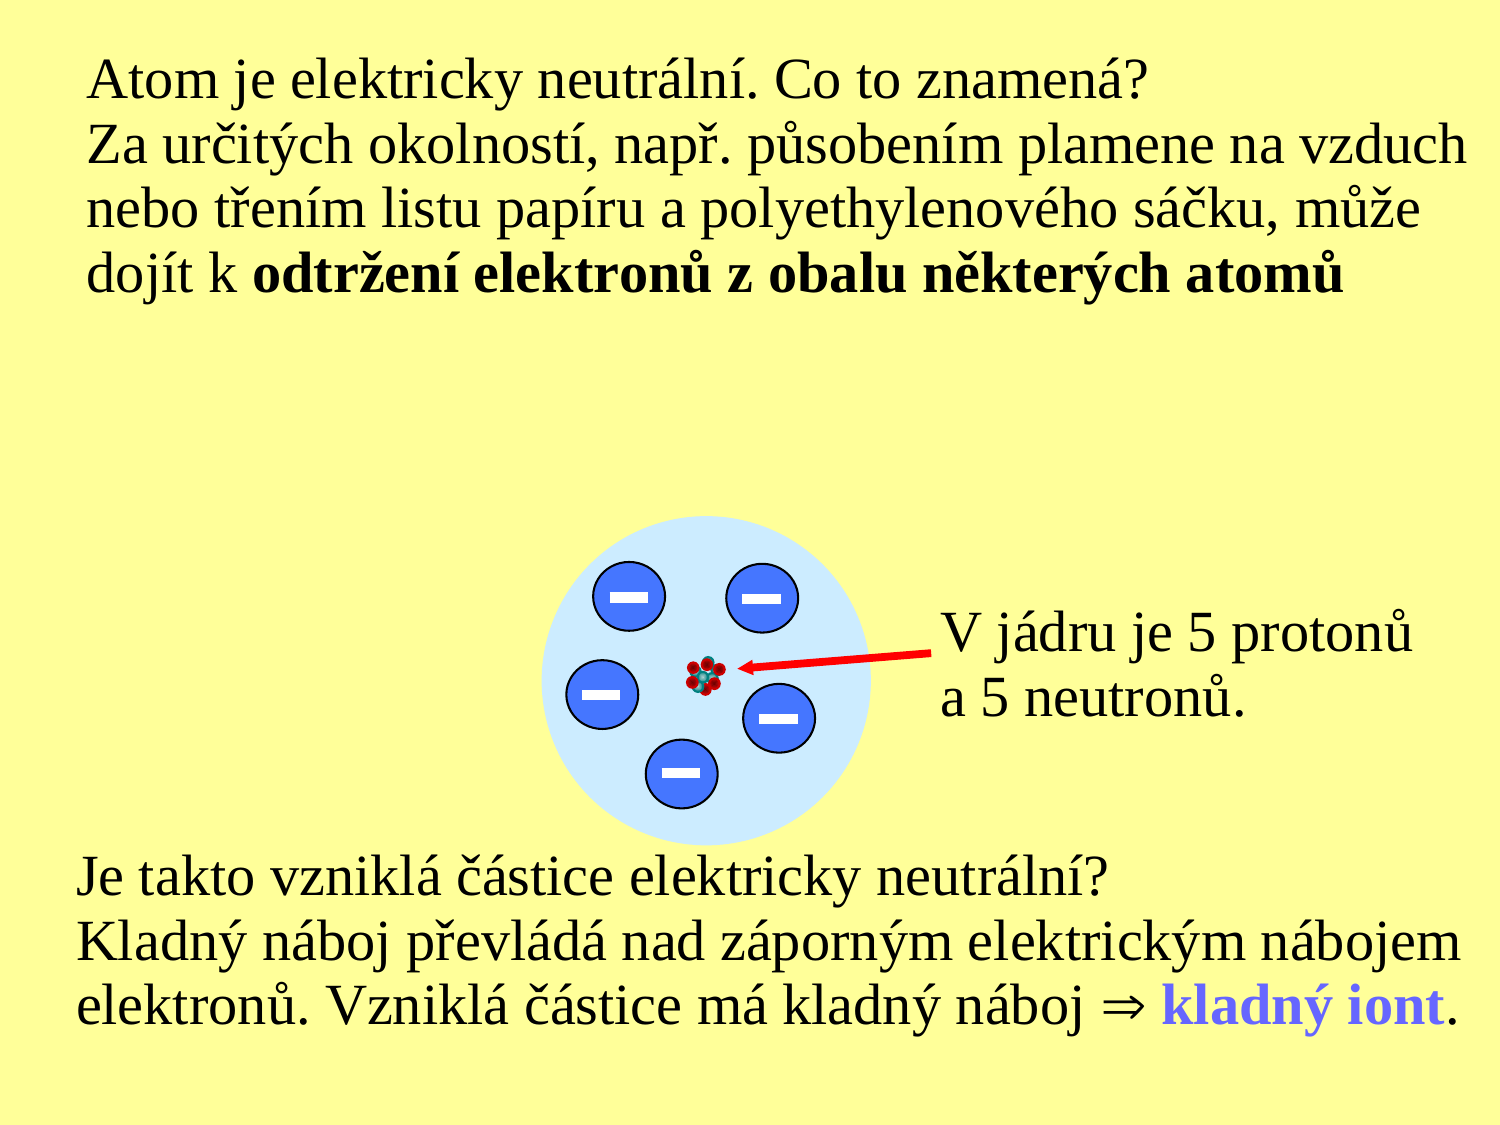

Atom je elektricky neutrální. Co to znamená?
Za určitých okolností, např. působením plamene na vzduch
nebo třením listu papíru a polyethylenového sáčku, může
dojít k odtržení elektronů z obalu některých atomů
V jádru je 5 protonů
a 5 neutronů.
Je takto vzniklá částice elektricky neutrální?
Kladný náboj převládá nad záporným elektrickým nábojem
elektronů. Vzniklá částice má kladný náboj  kladný iont.